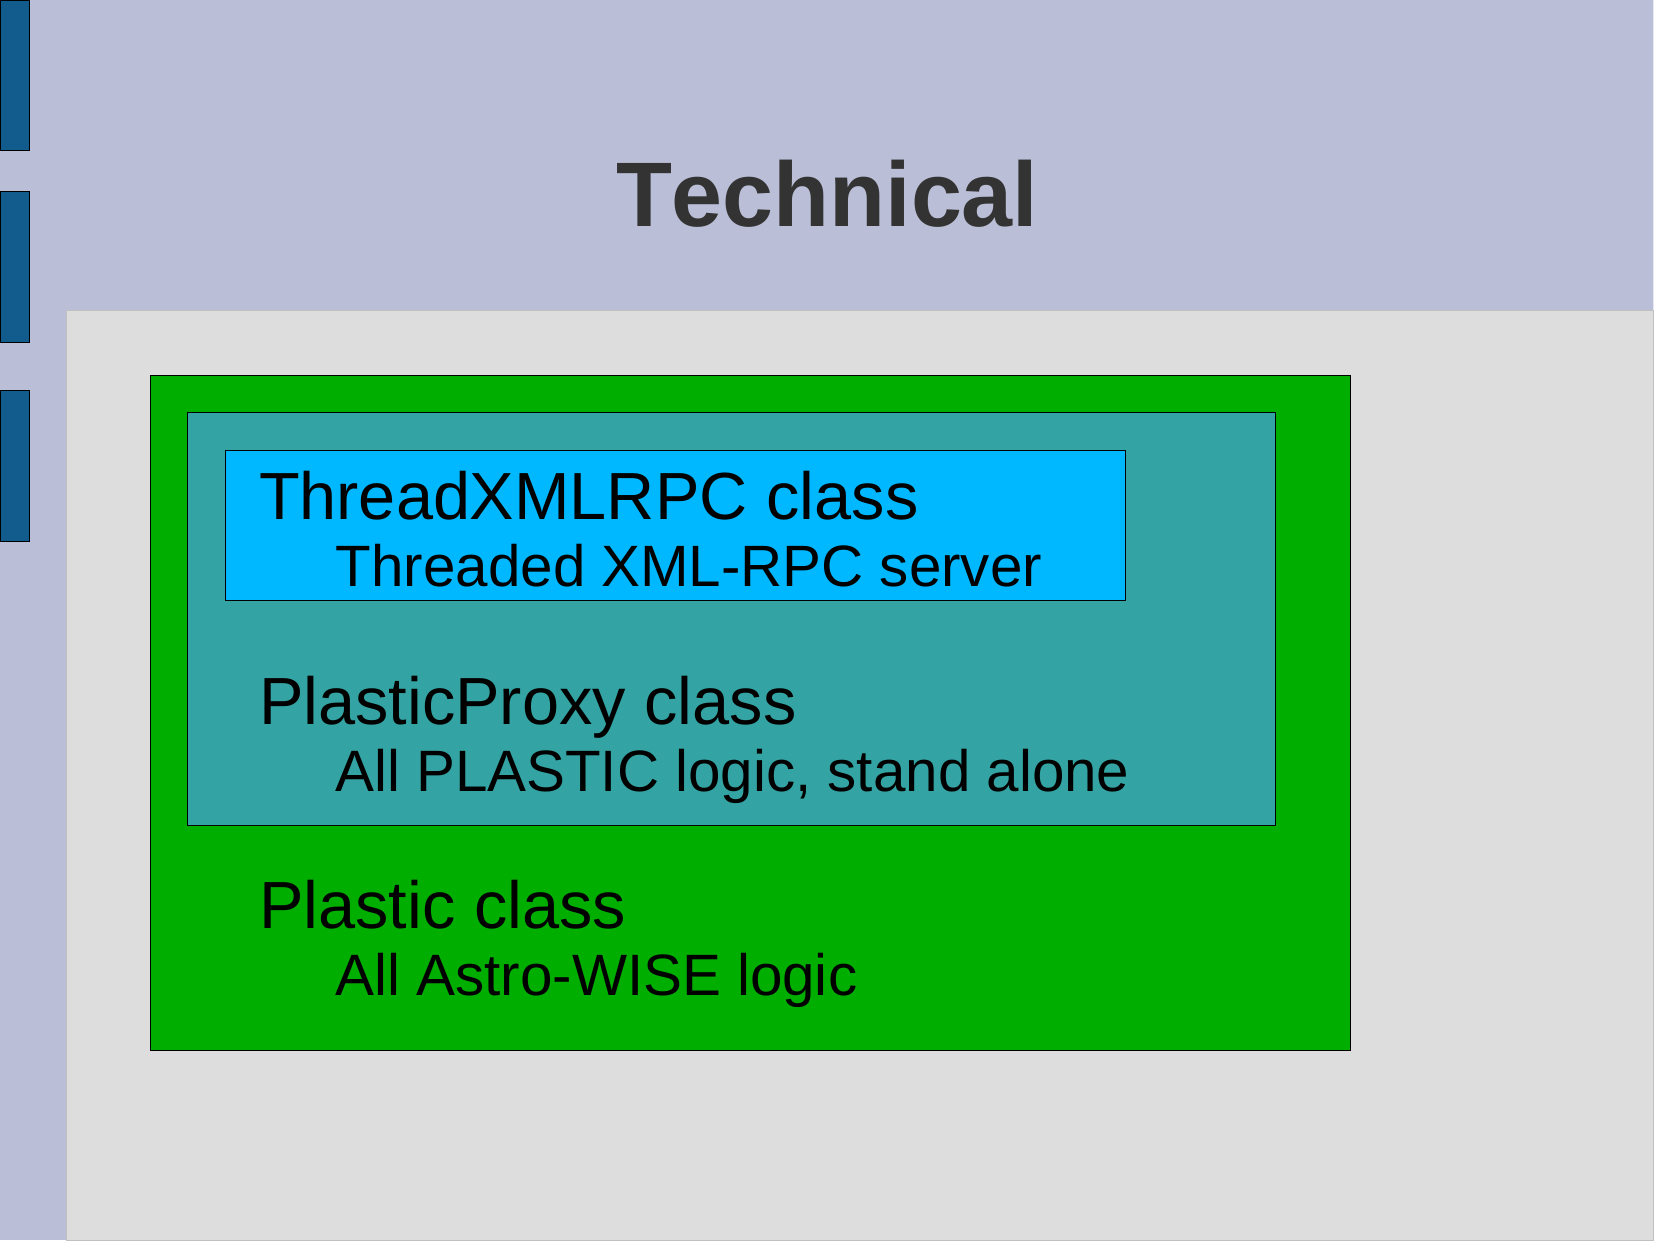

# Technical
ThreadXMLRPC class
Threaded XML-RPC server
PlasticProxy class
All PLASTIC logic, stand alone
Plastic class
All Astro-WISE logic